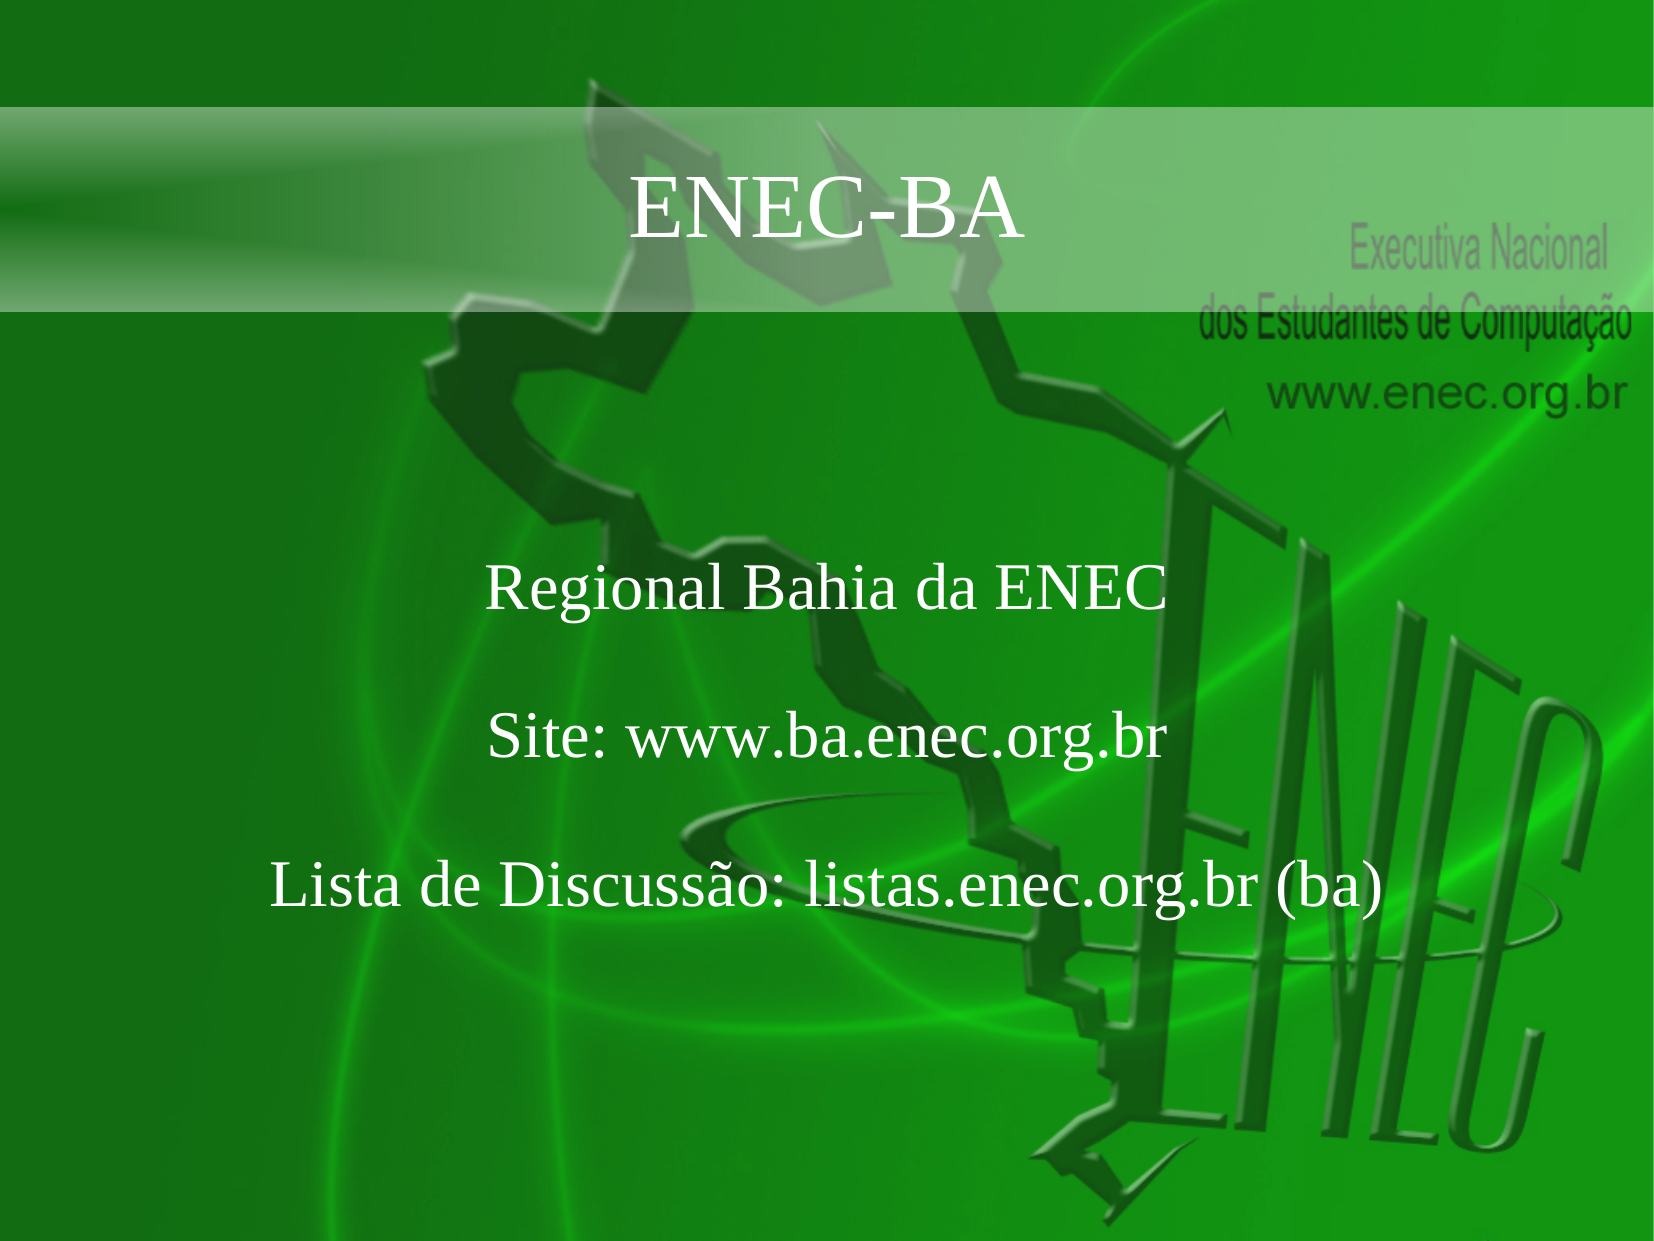

# ENEC-BA
Regional Bahia da ENEC
Site: www.ba.enec.org.br
Lista de Discussão: listas.enec.org.br (ba)